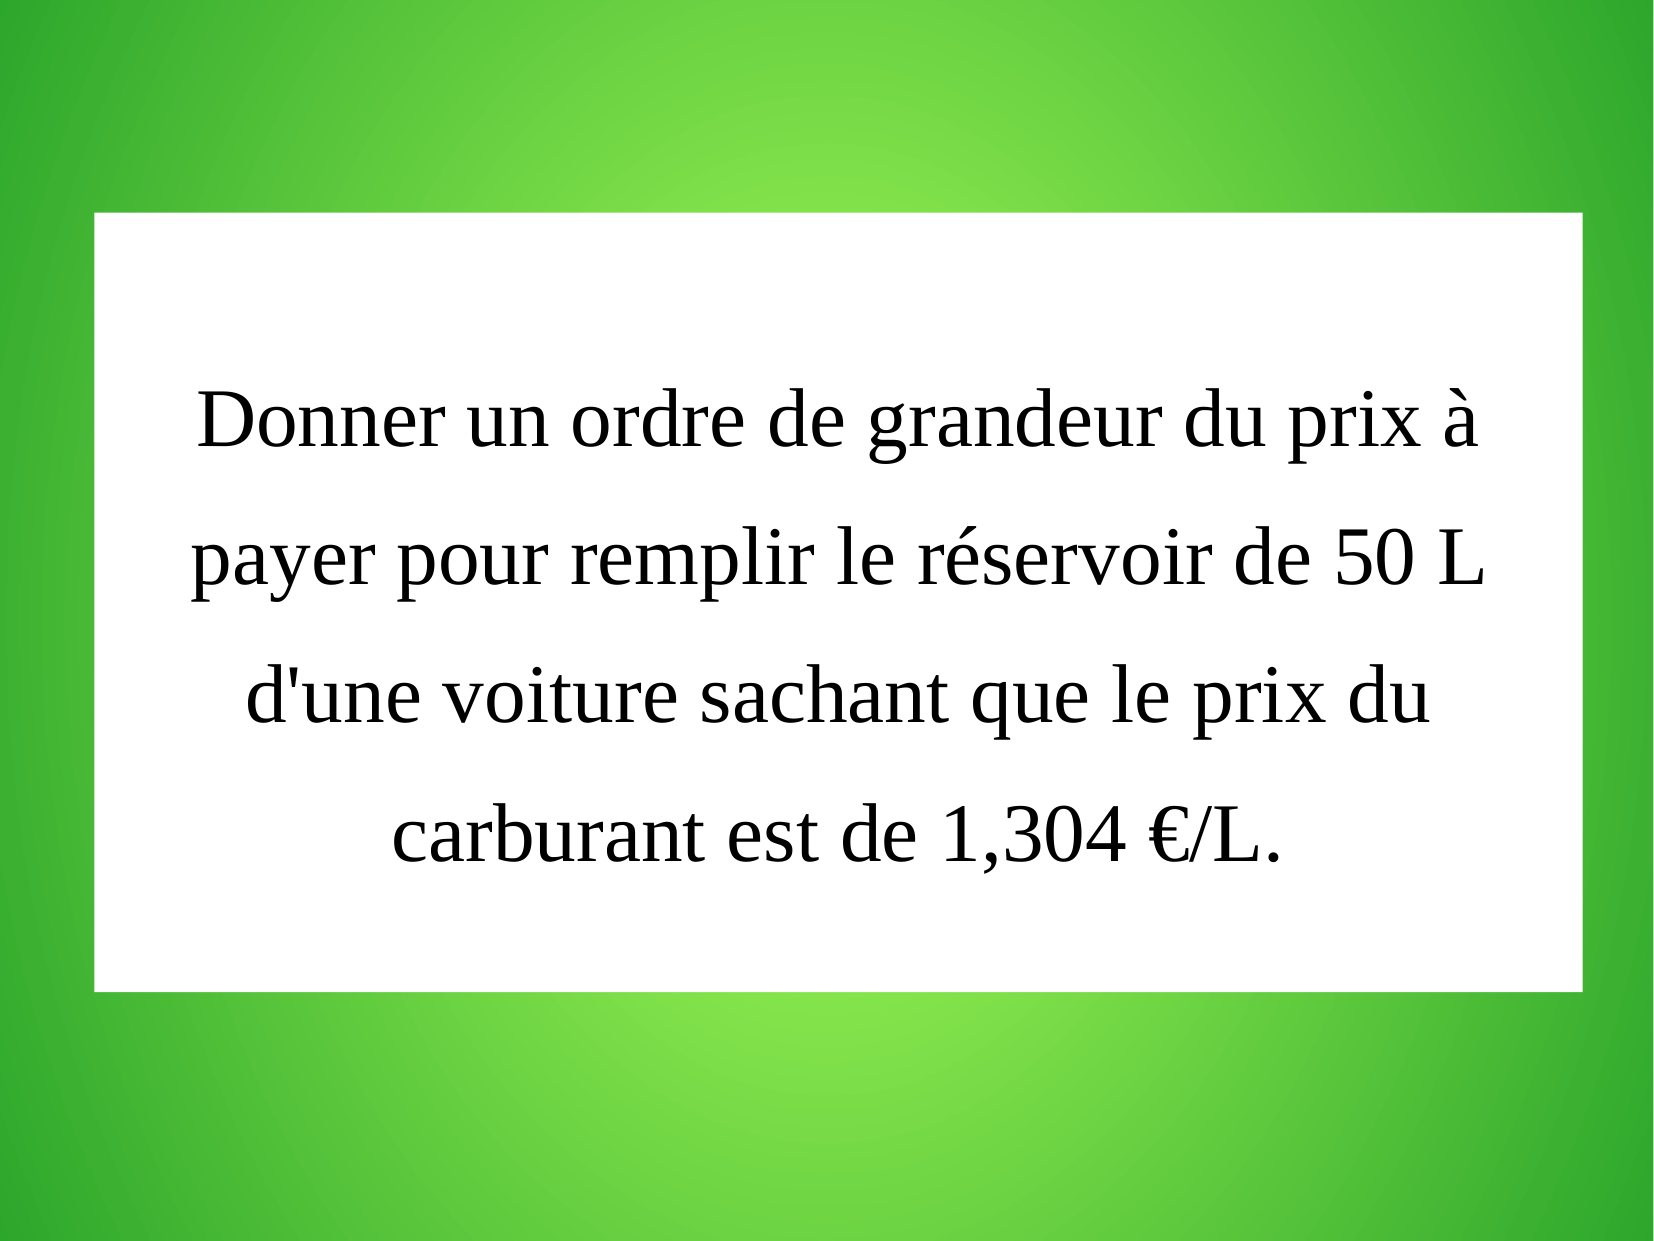

Donner un ordre de grandeur du prix à payer pour remplir le réservoir de 50 L d'une voiture sachant que le prix du carburant est de 1,304 €/L.